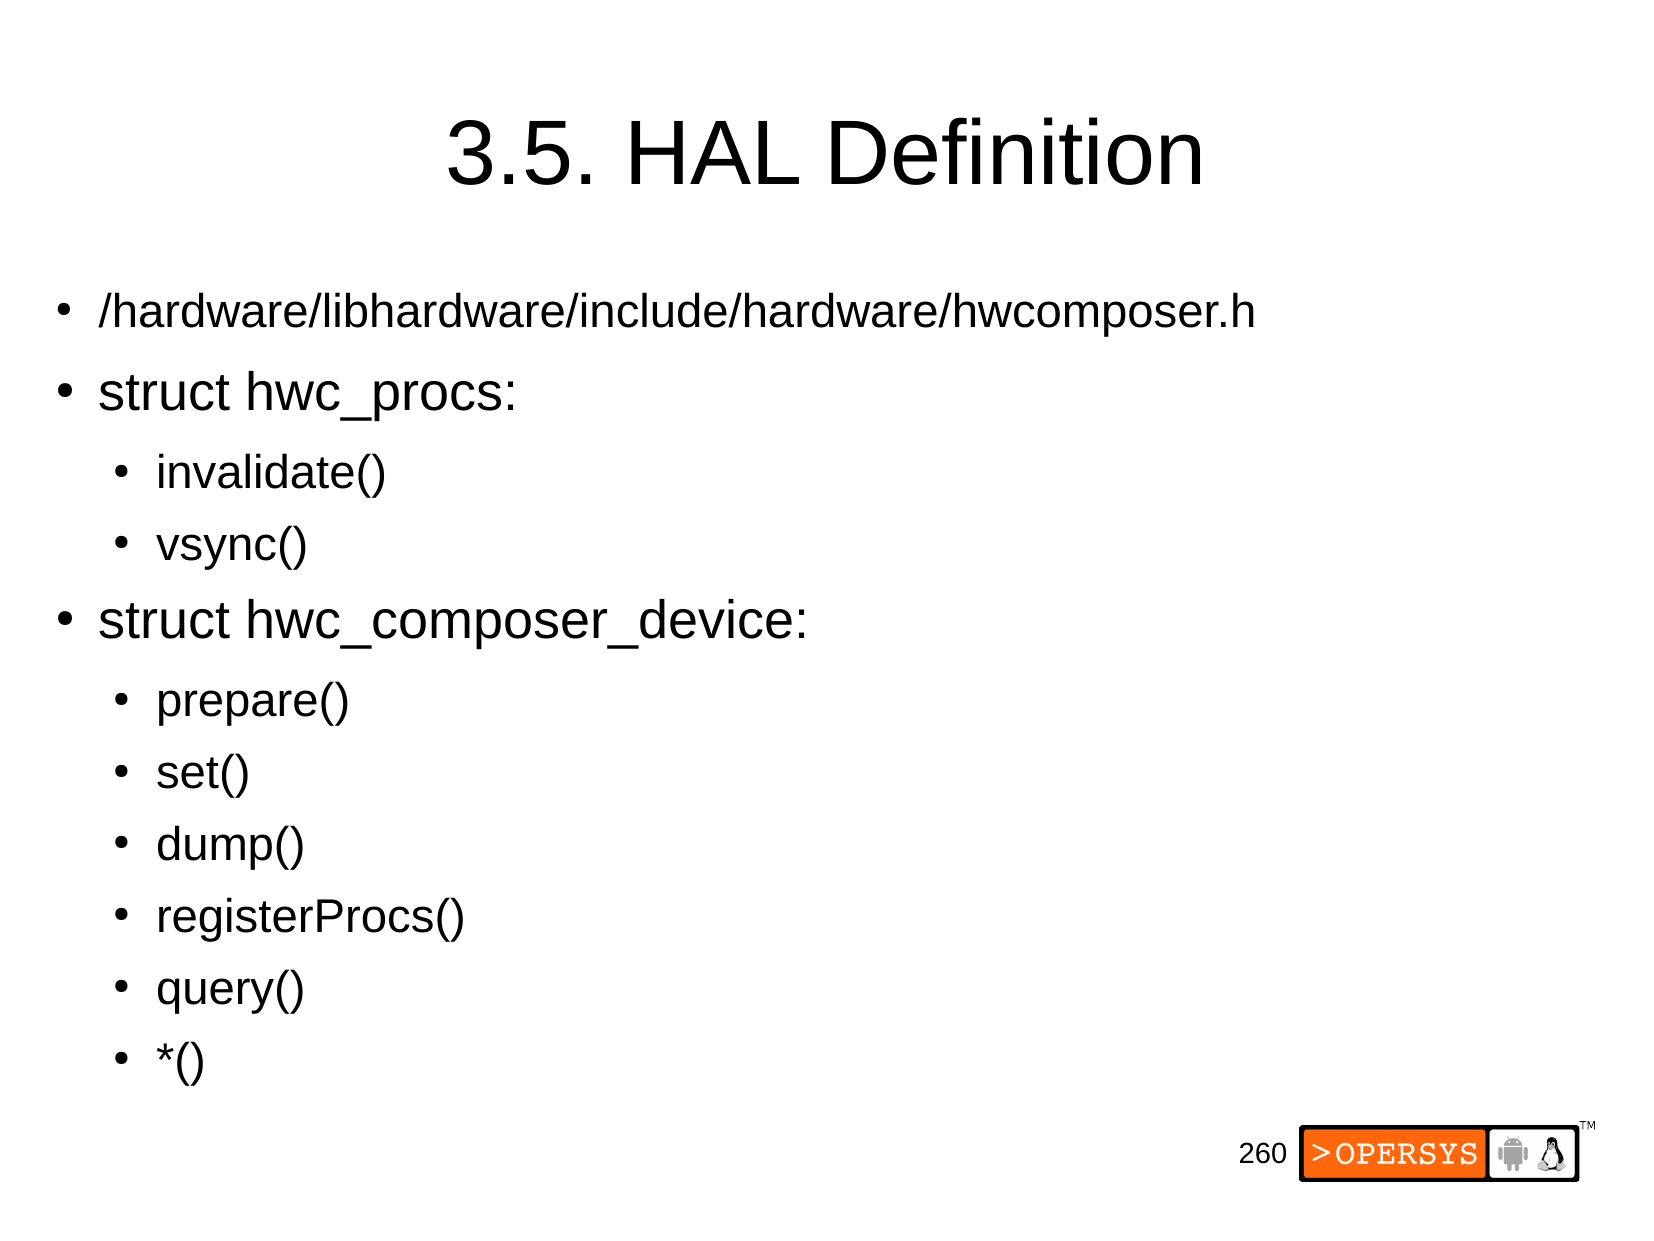

# 3.5. HAL Definition
/hardware/libhardware/include/hardware/hwcomposer.h
struct hwc_procs:
invalidate()
vsync()
struct hwc_composer_device:
prepare()
set()
dump()
registerProcs()
query()
*()